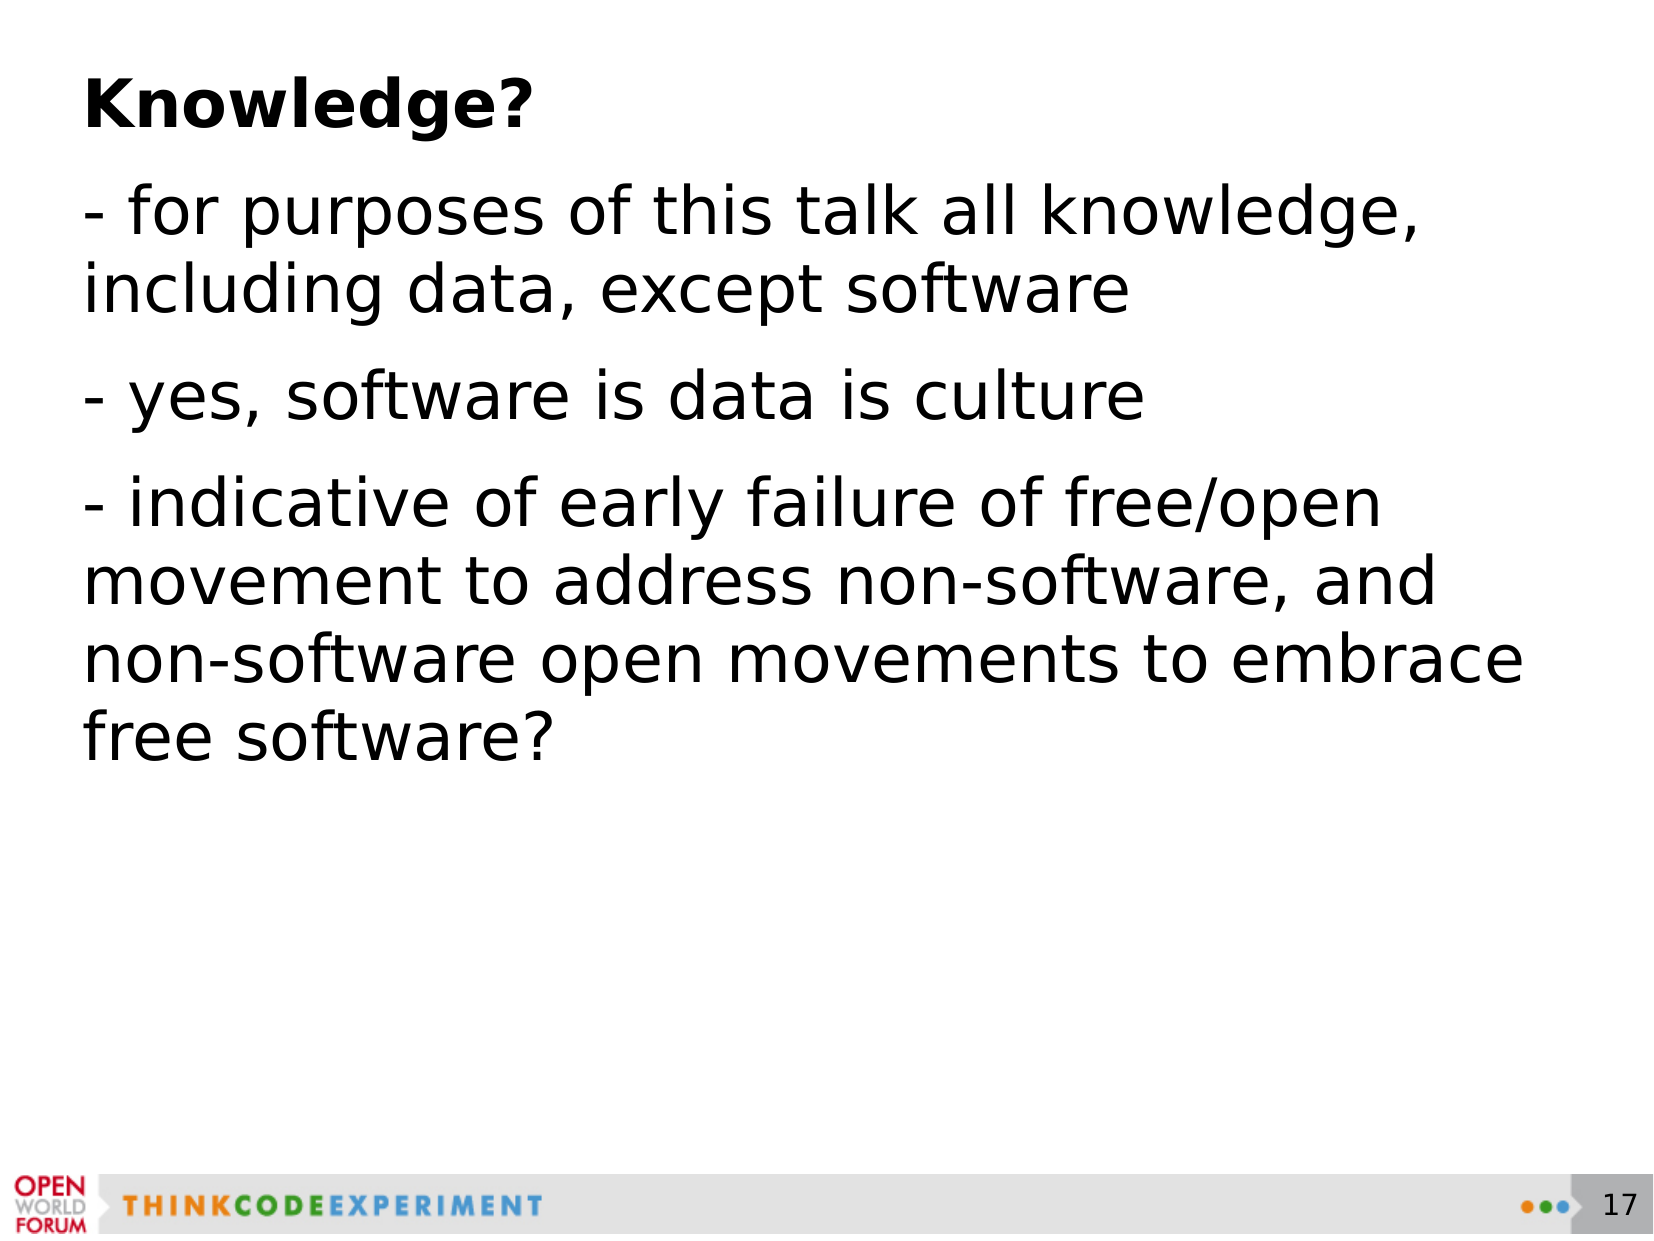

# Knowledge?
- for purposes of this talk all knowledge, including data, except software
- yes, software is data is culture
- indicative of early failure of free/open movement to address non-software, and non-software open movements to embrace free software?